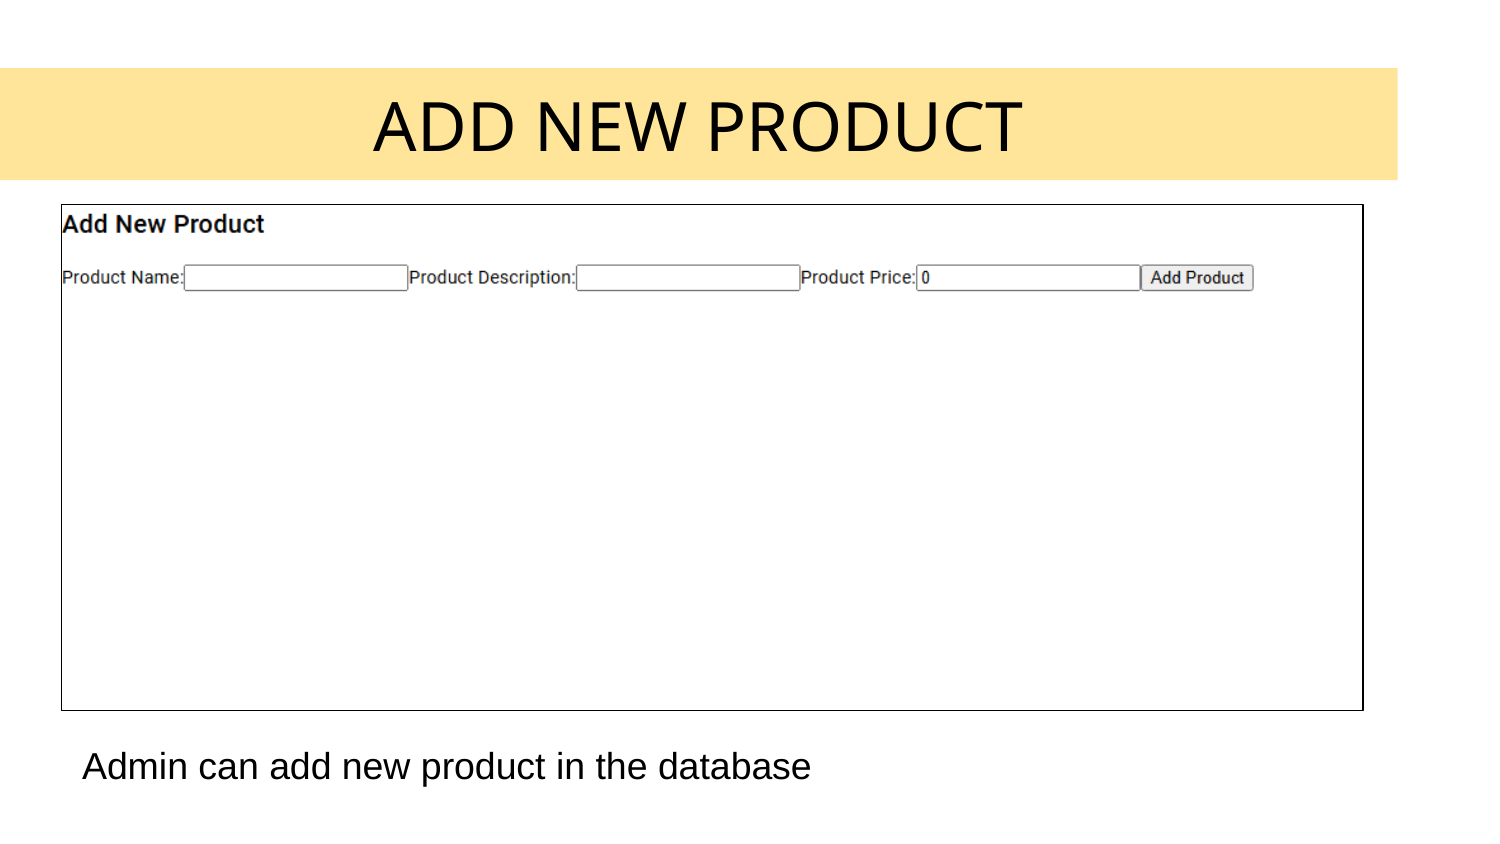

# ADD NEW PRODUCT
Admin can add new product in the database